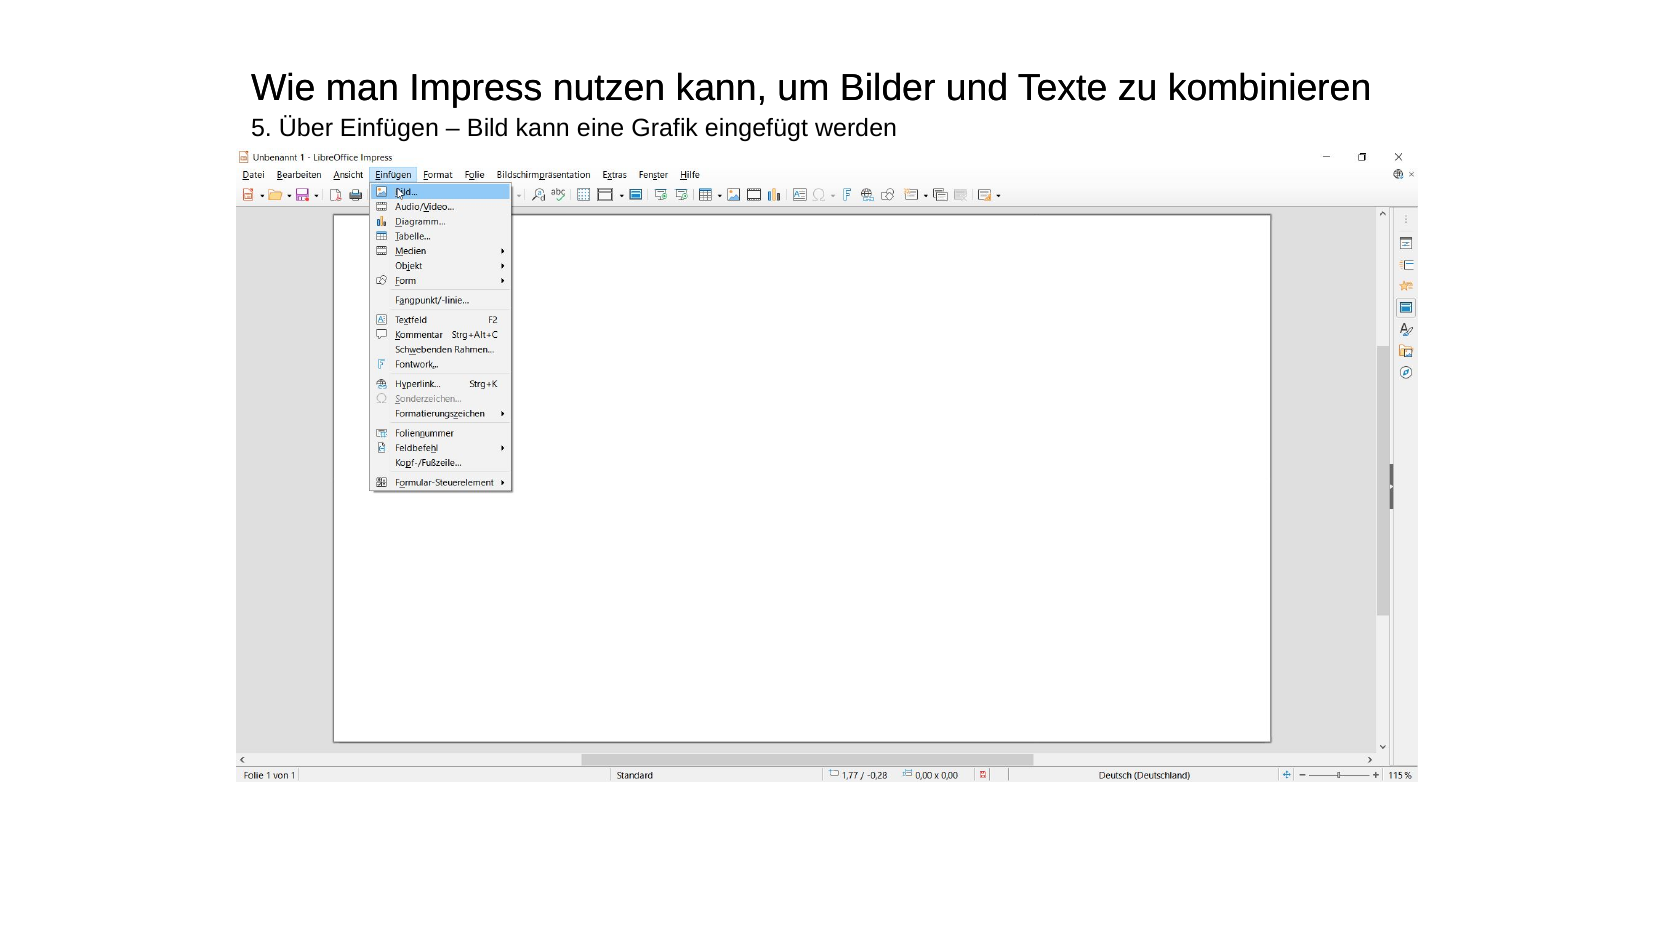

Wie man Impress nutzen kann, um Bilder und Texte zu kombinieren
Wie man Impress nutzen kann, um Bilder und Texte zu kombinieren
5. Über Einfügen – Bild kann eine Grafik eingefügt werden